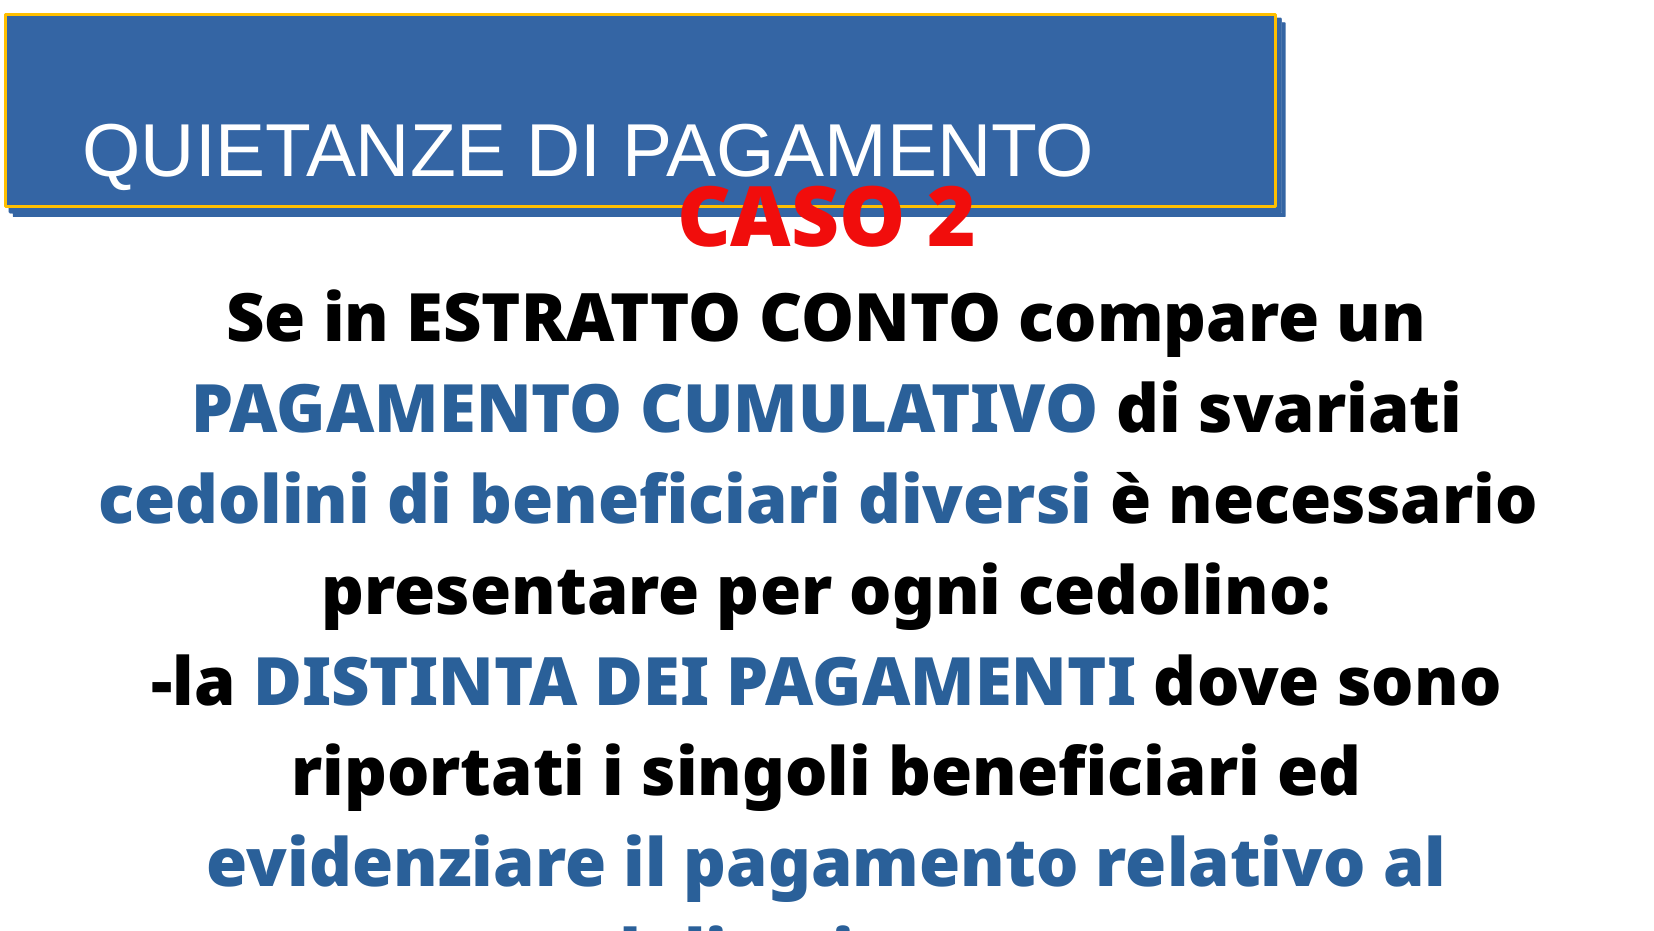

# QUIETANZE DI PAGAMENTO
CASO 2
Se in ESTRATTO CONTO compare un PAGAMENTO CUMULATIVO di svariati cedolini di beneficiari diversi è necessario presentare per ogni cedolino:
-la DISTINTA DEI PAGAMENTI dove sono riportati i singoli beneficiari ed evidenziare il pagamento relativo al cedolino in causa